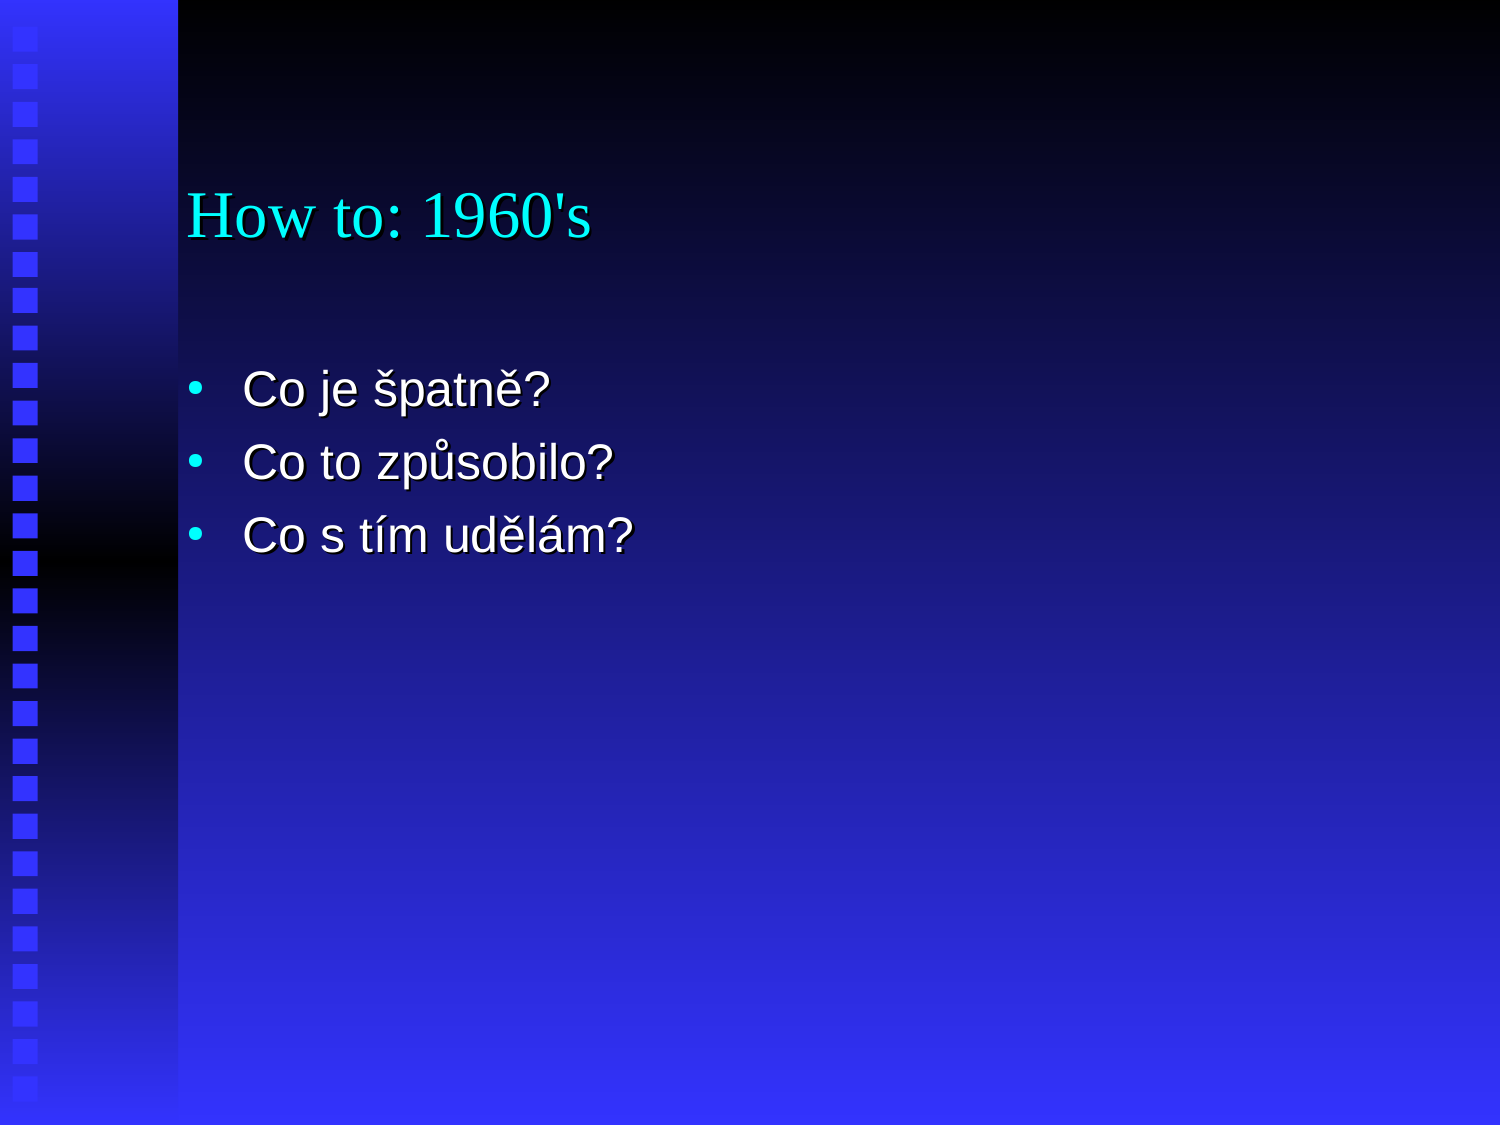

# How to: 1960's
Co je špatně?
Co to způsobilo?
Co s tím udělám?